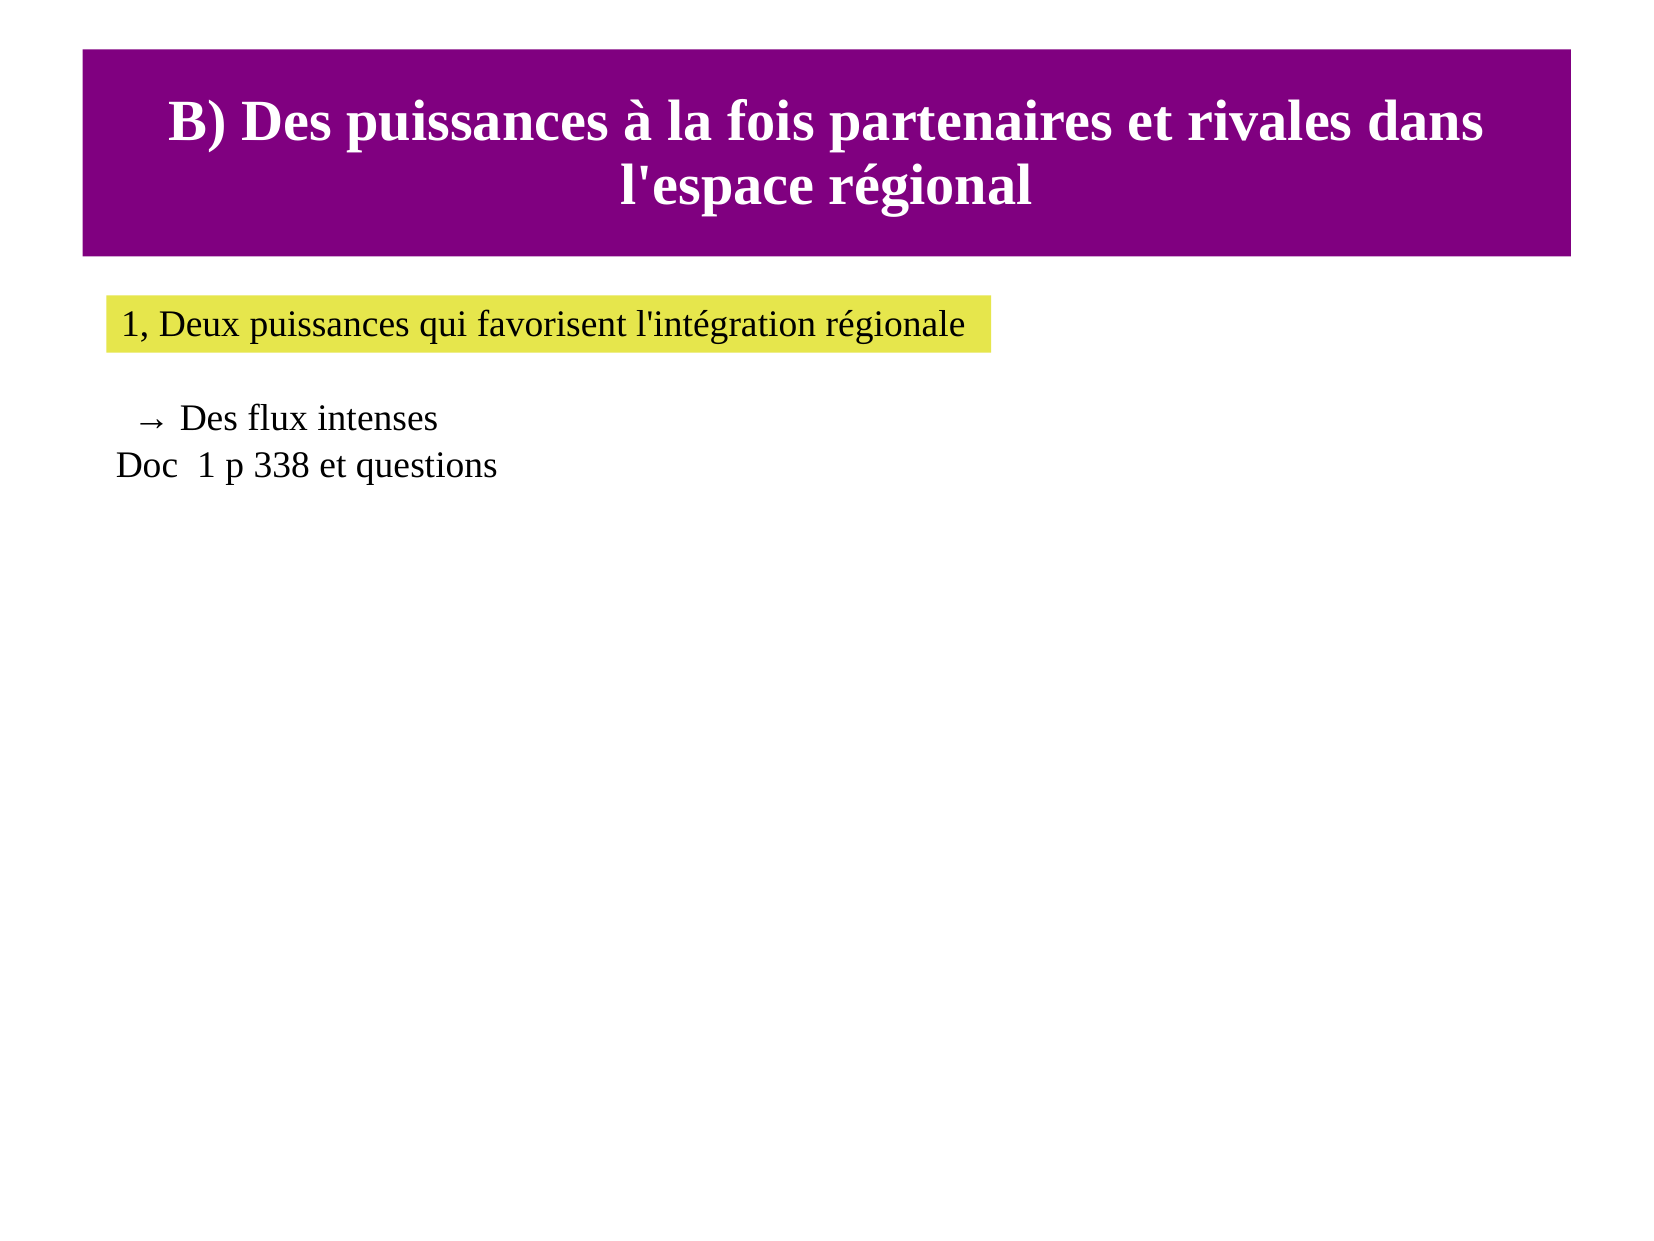

# B) Des puissances à la fois partenaires et rivales dans l'espace régional
1, Deux puissances qui favorisent l'intégration régionale
→ Des flux intenses
Doc 1 p 338 et questions